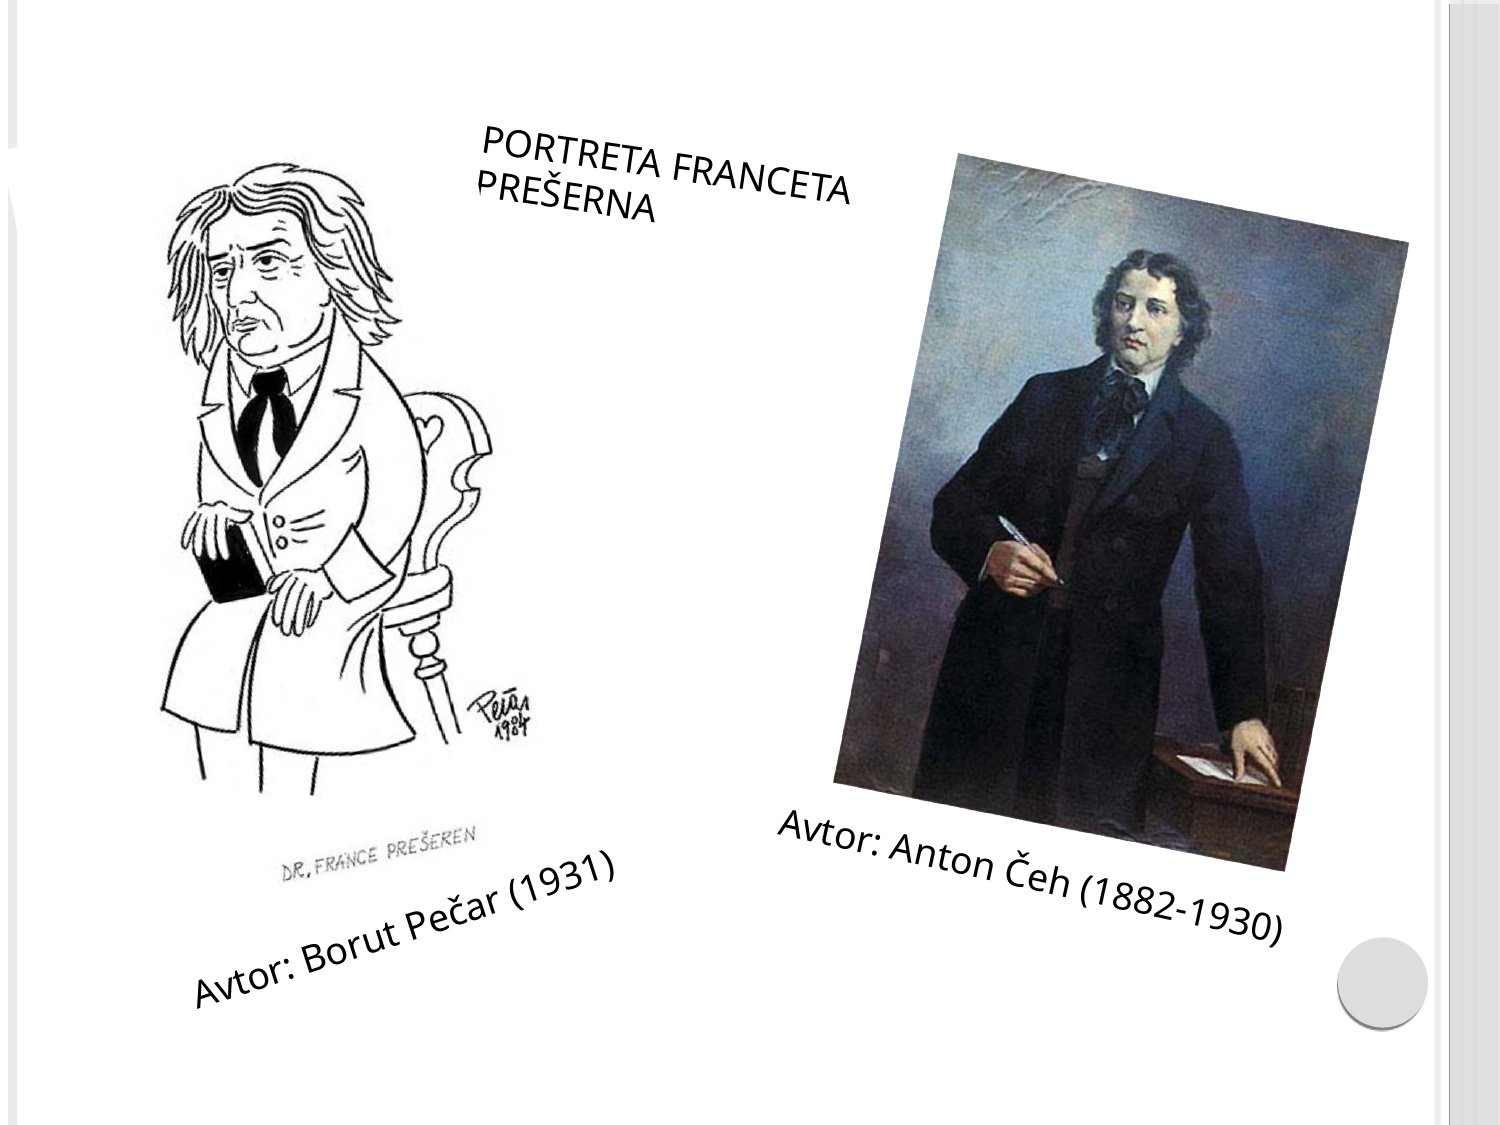

PORTRETA FRANCETA PREŠERNA
Avtor: Anton Čeh (1882-1930)
  Avtor: Borut Pečar (1931)